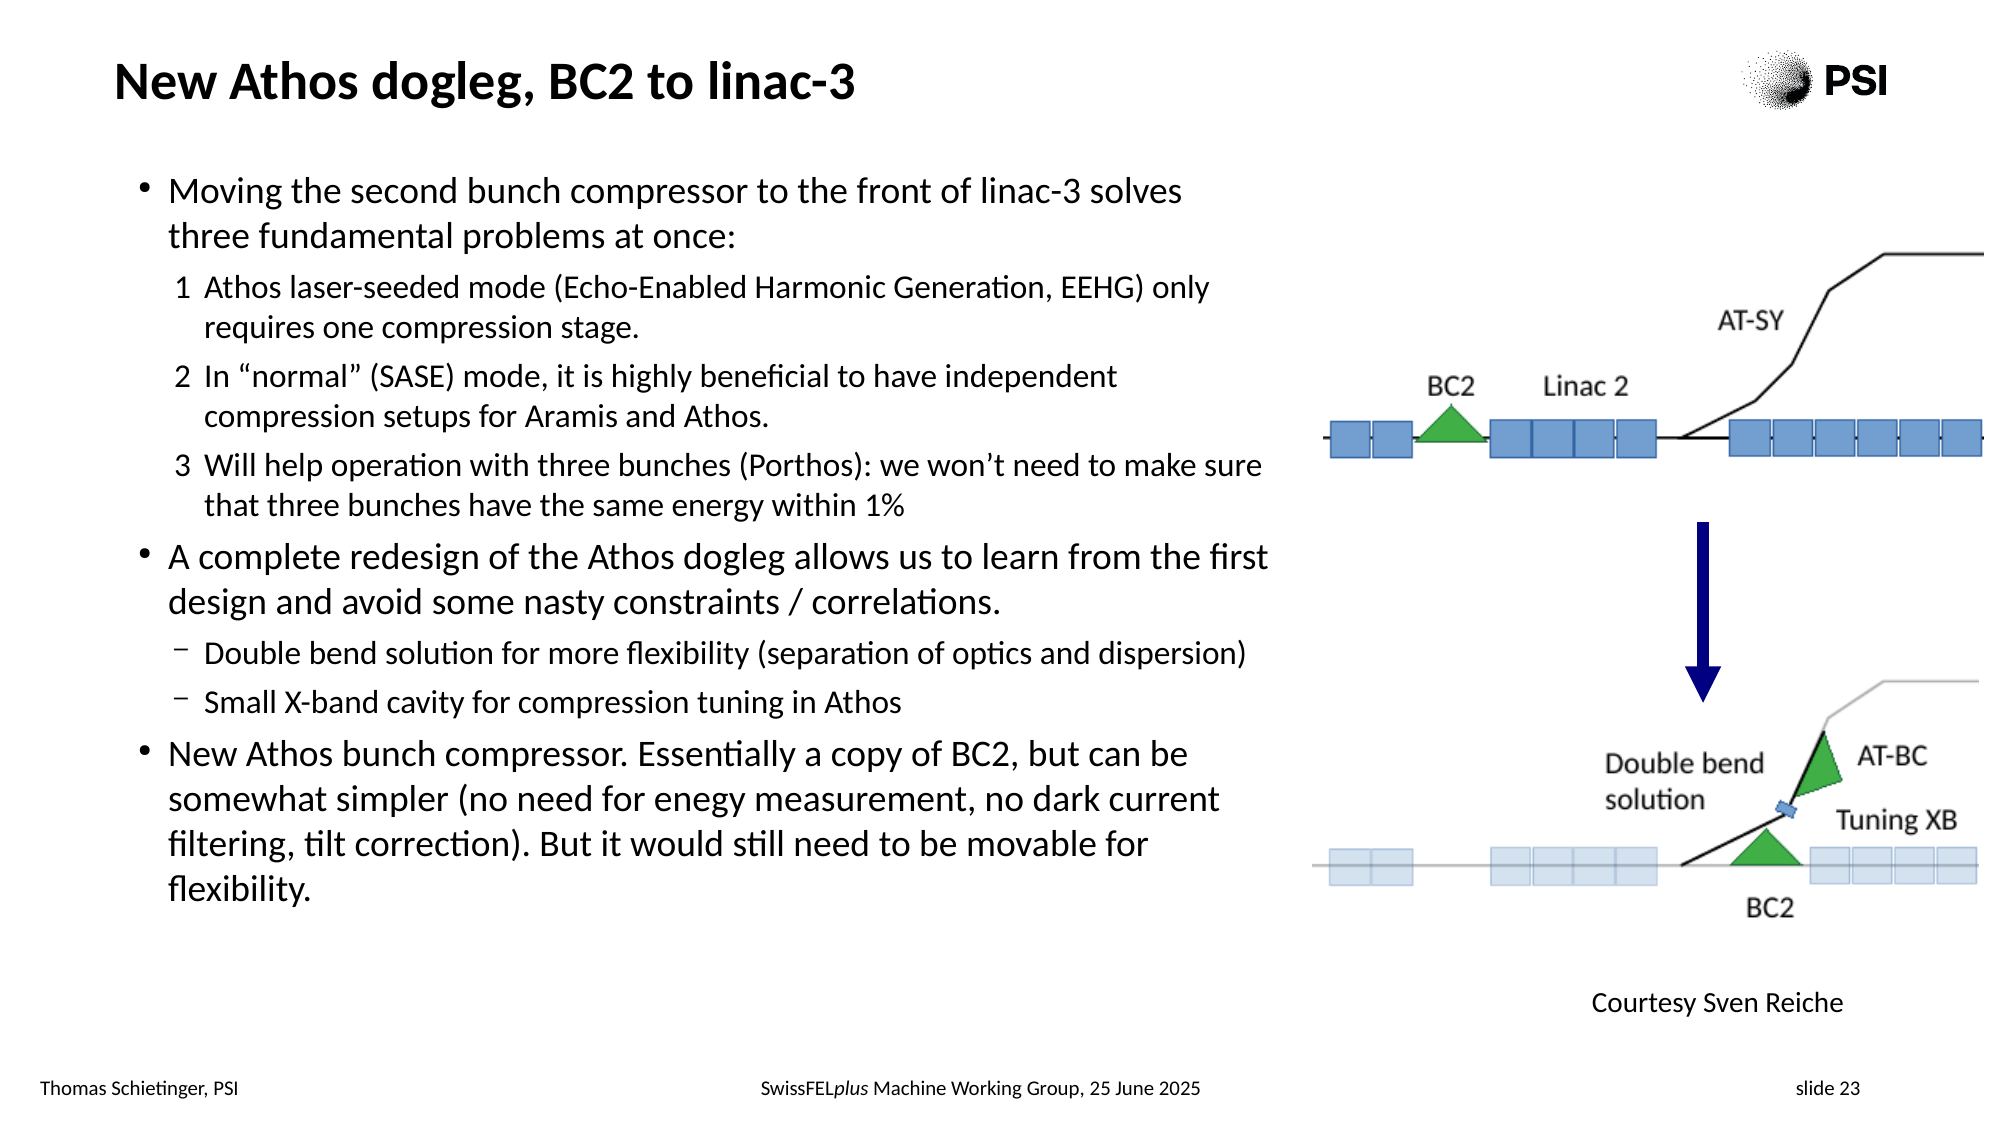

# New Athos dogleg, BC2 to linac-3
Moving the second bunch compressor to the front of linac-3 solves three fundamental problems at once:
Athos laser-seeded mode (Echo-Enabled Harmonic Generation, EEHG) only requires one compression stage.
In “normal” (SASE) mode, it is highly beneficial to have independent compression setups for Aramis and Athos.
Will help operation with three bunches (Porthos): we won’t need to make sure that three bunches have the same energy within 1%
A complete redesign of the Athos dogleg allows us to learn from the first design and avoid some nasty constraints / correlations.
Double bend solution for more flexibility (separation of optics and dispersion)
Small X-band cavity for compression tuning in Athos
New Athos bunch compressor. Essentially a copy of BC2, but can be somewhat simpler (no need for enegy measurement, no dark current filtering, tilt correction). But it would still need to be movable for flexibility.
Courtesy Sven Reiche
PSI Center for Accelerator Science and Engineering
23